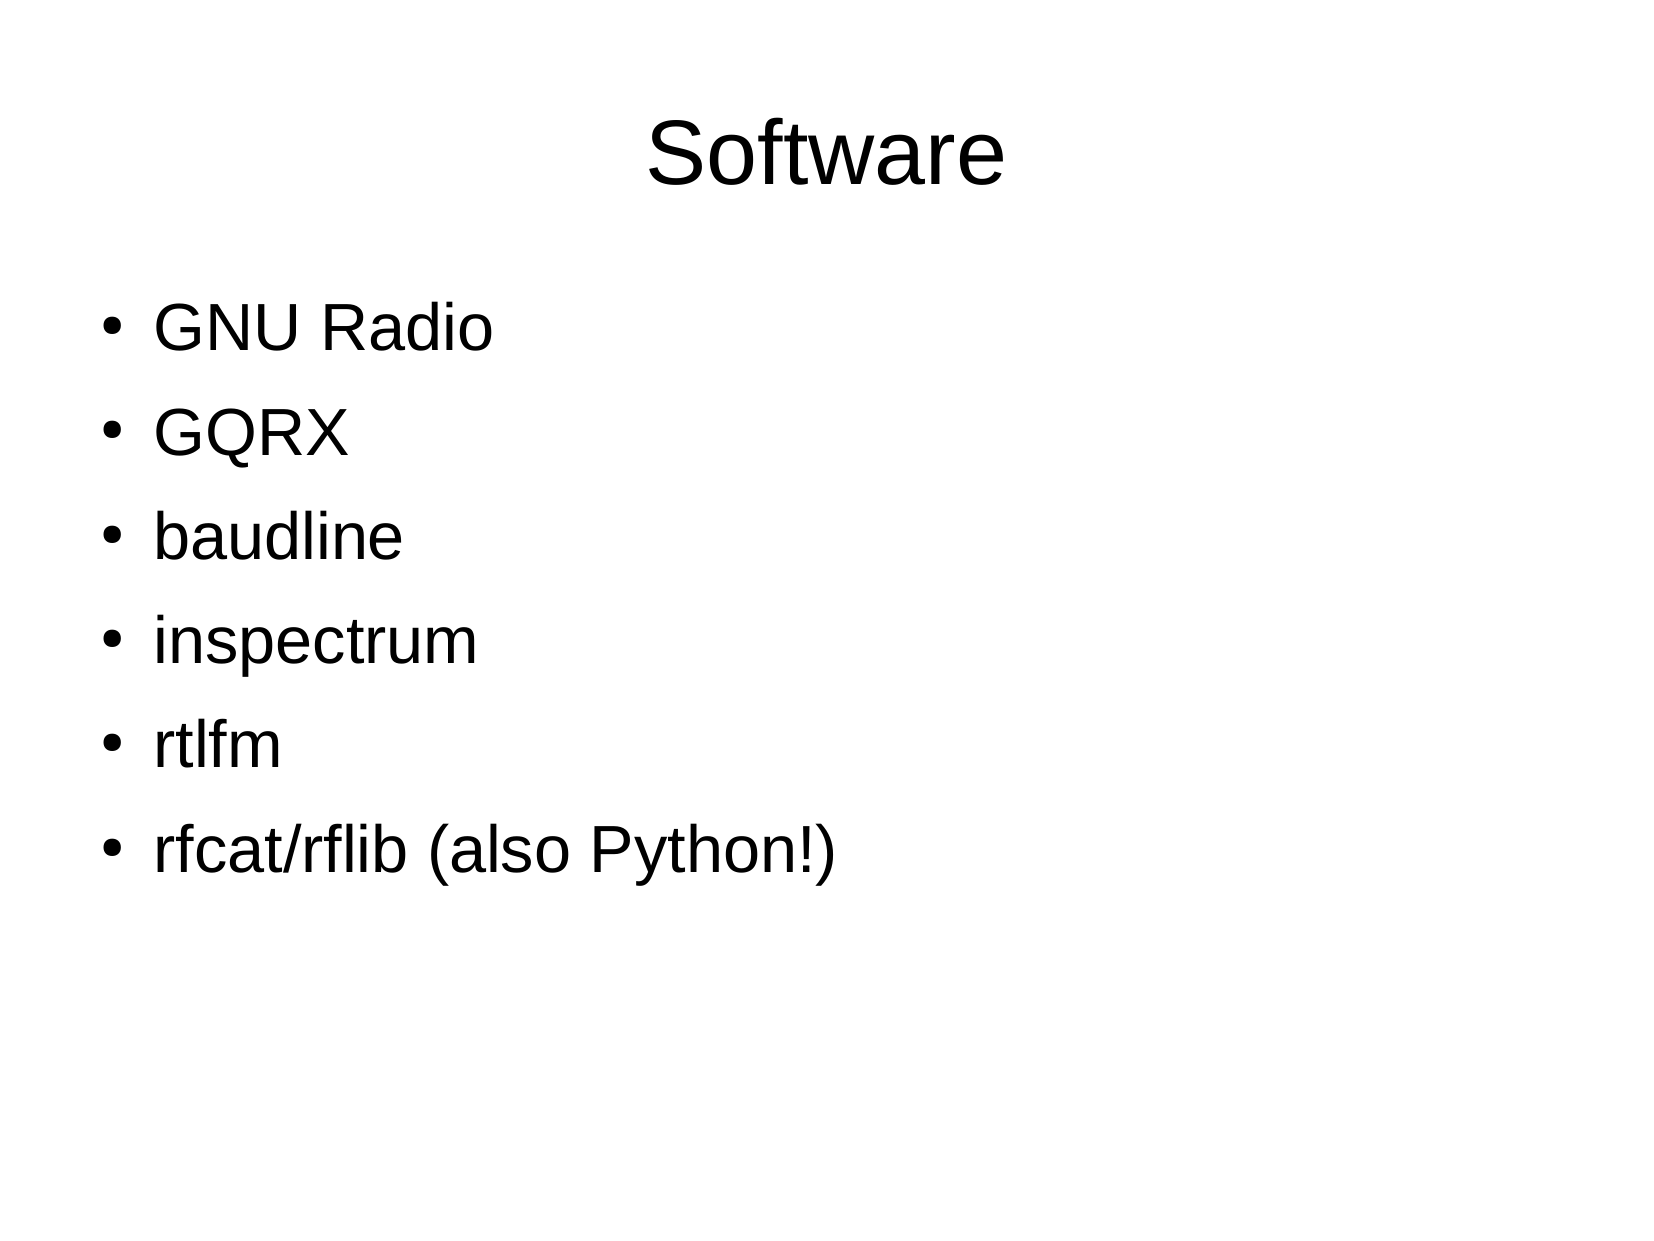

# Software
GNU Radio
GQRX
baudline
inspectrum
rtlfm
rfcat/rflib (also Python!)